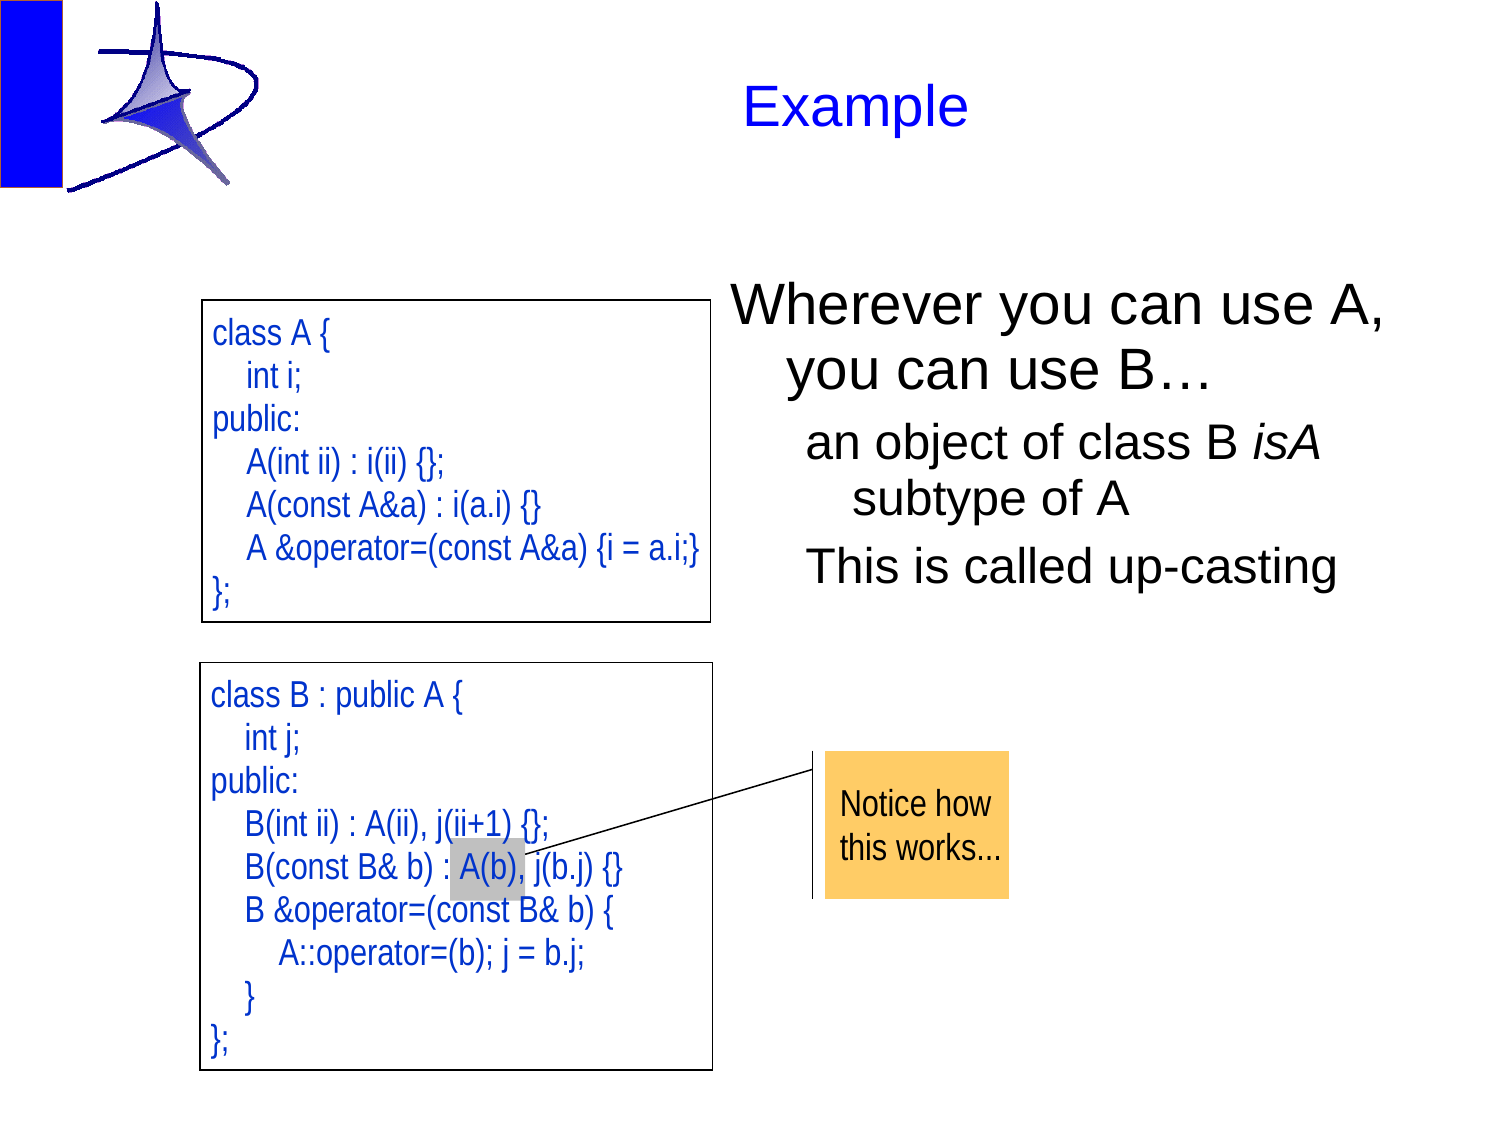

# Example
Wherever you can use A, you can use B…
an object of class B isA subtype of A
This is called up-casting
class A {
 int i;
public:
 A(int ii) : i(ii) {};
 A(const A&a) : i(a.i) {}
 A &operator=(const A&a) {i = a.i;}
};
class B : public A {
 int j;
public:
 B(int ii) : A(ii), j(ii+1) {};
 B(const B& b) : A(b), j(b.j) {}
 B &operator=(const B& b) {
 A::operator=(b); j = b.j;
 }
};
Notice how
this works...